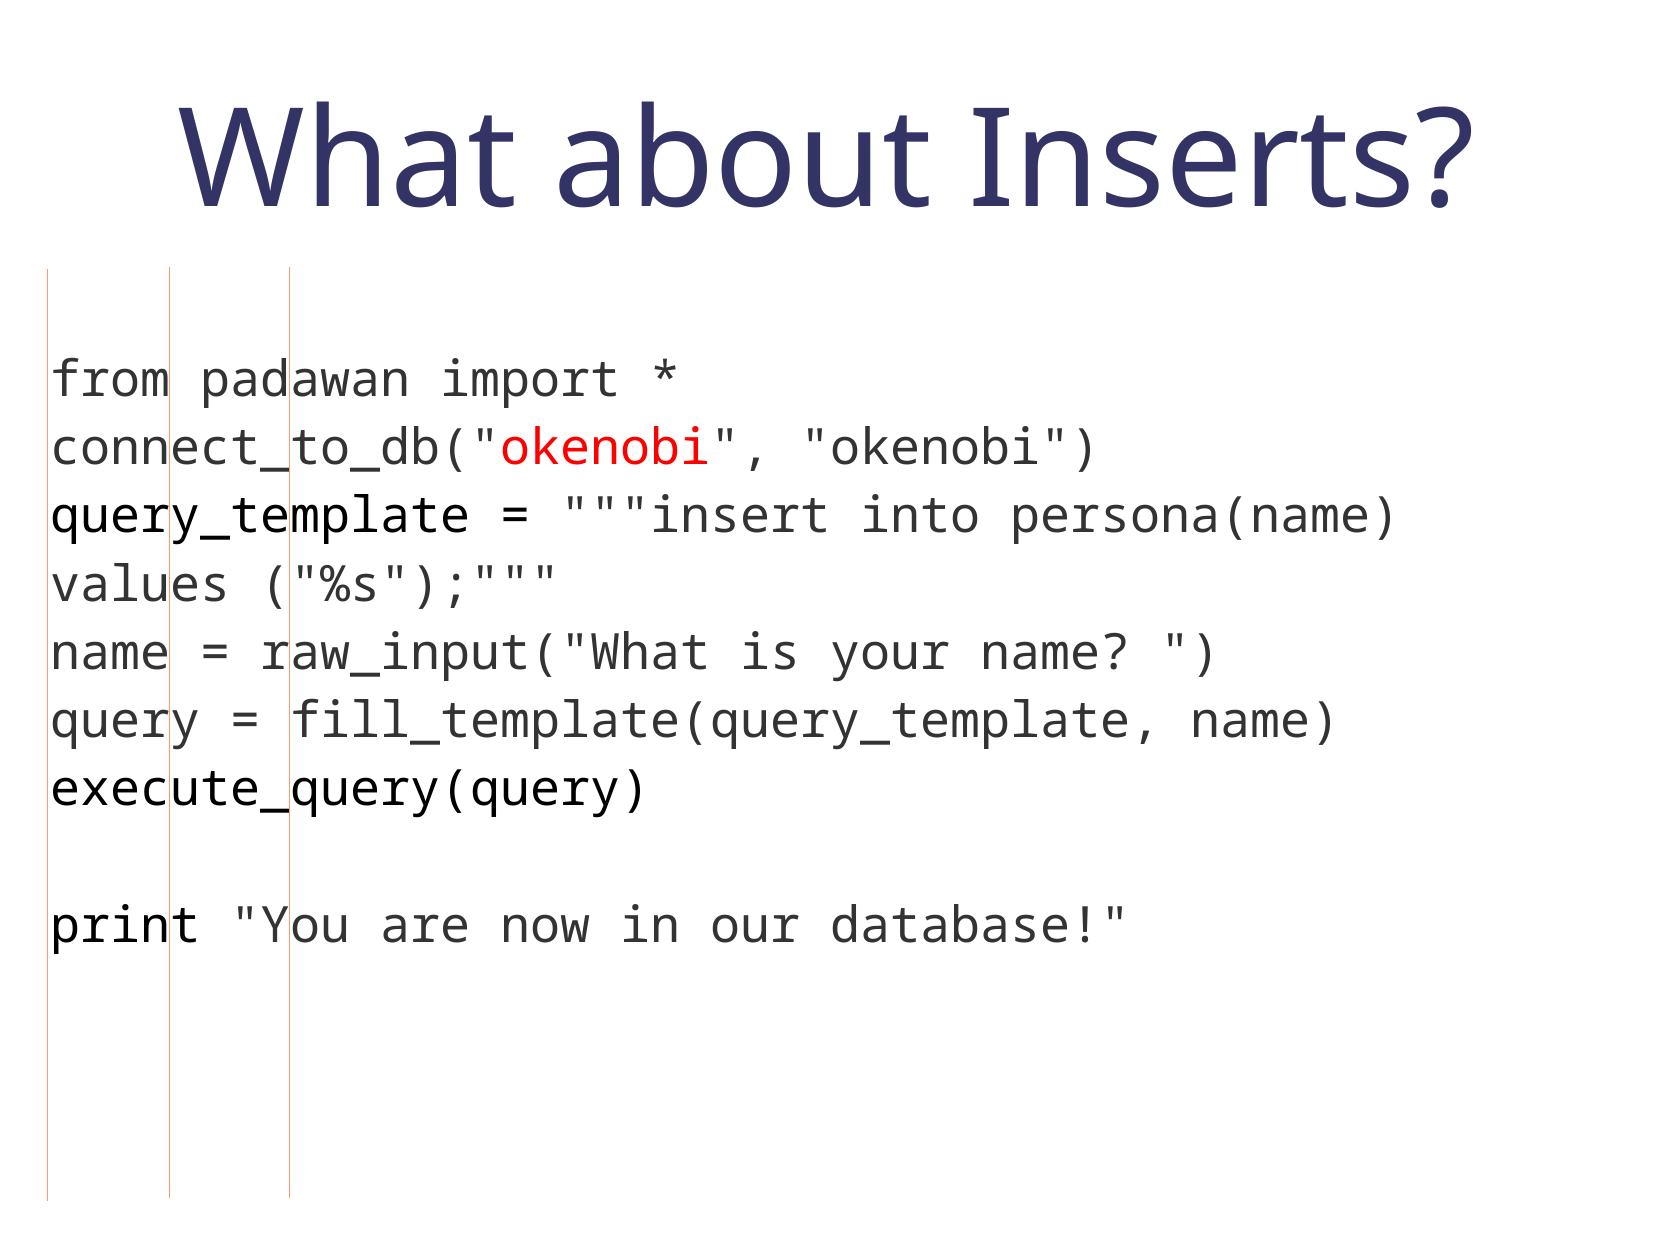

# What about Inserts?
from padawan import *
connect_to_db("okenobi", "okenobi")
query_template = """insert into persona(name)
values ("%s");"""
name = raw_input("What is your name? ")
query = fill_template(query_template, name)
execute_query(query)
print "You are now in our database!"